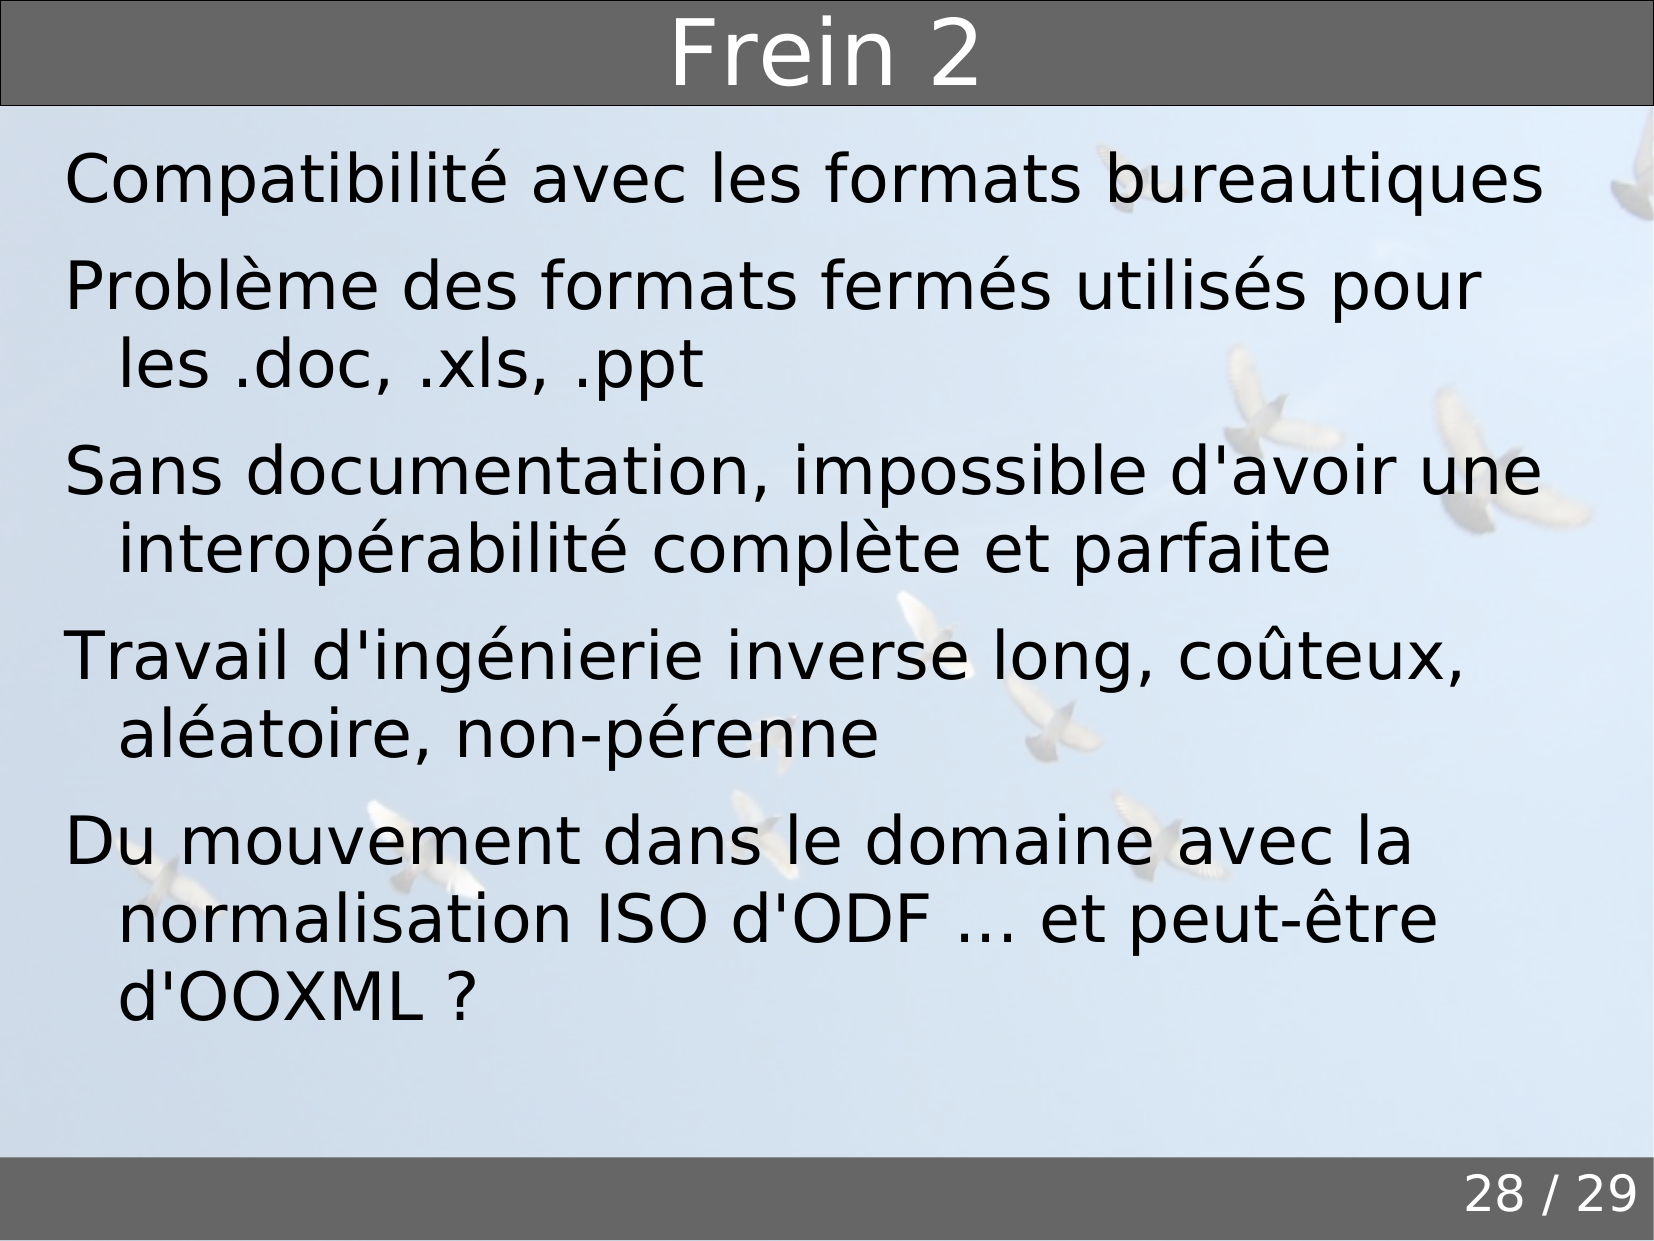

# Frein 2
Compatibilité avec les formats bureautiques
Problème des formats fermés utilisés pour les .doc, .xls, .ppt
Sans documentation, impossible d'avoir une interopérabilité complète et parfaite
Travail d'ingénierie inverse long, coûteux, aléatoire, non-pérenne
Du mouvement dans le domaine avec la normalisation ISO d'ODF ... et peut-être d'OOXML ?